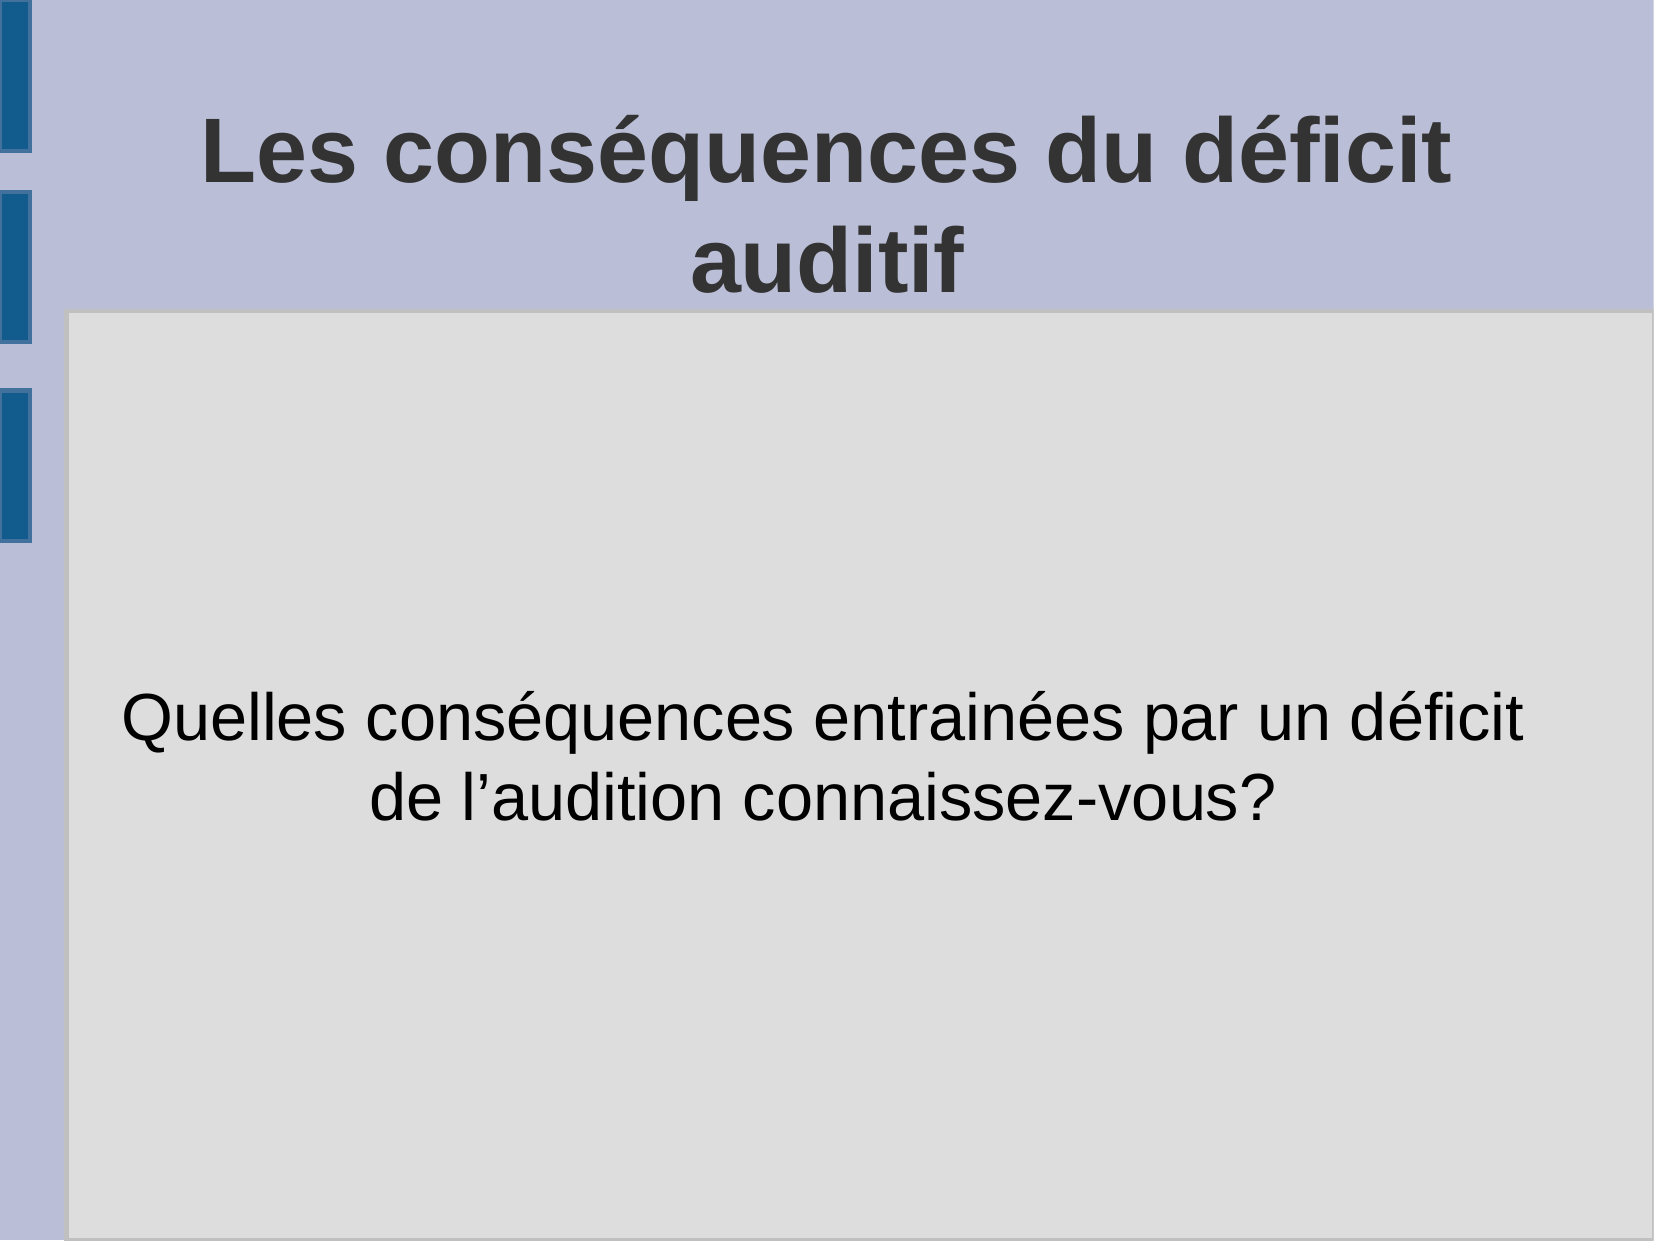

# Les conséquences du déficit auditif
Quelles conséquences entrainées par un déficit de l’audition connaissez-vous?